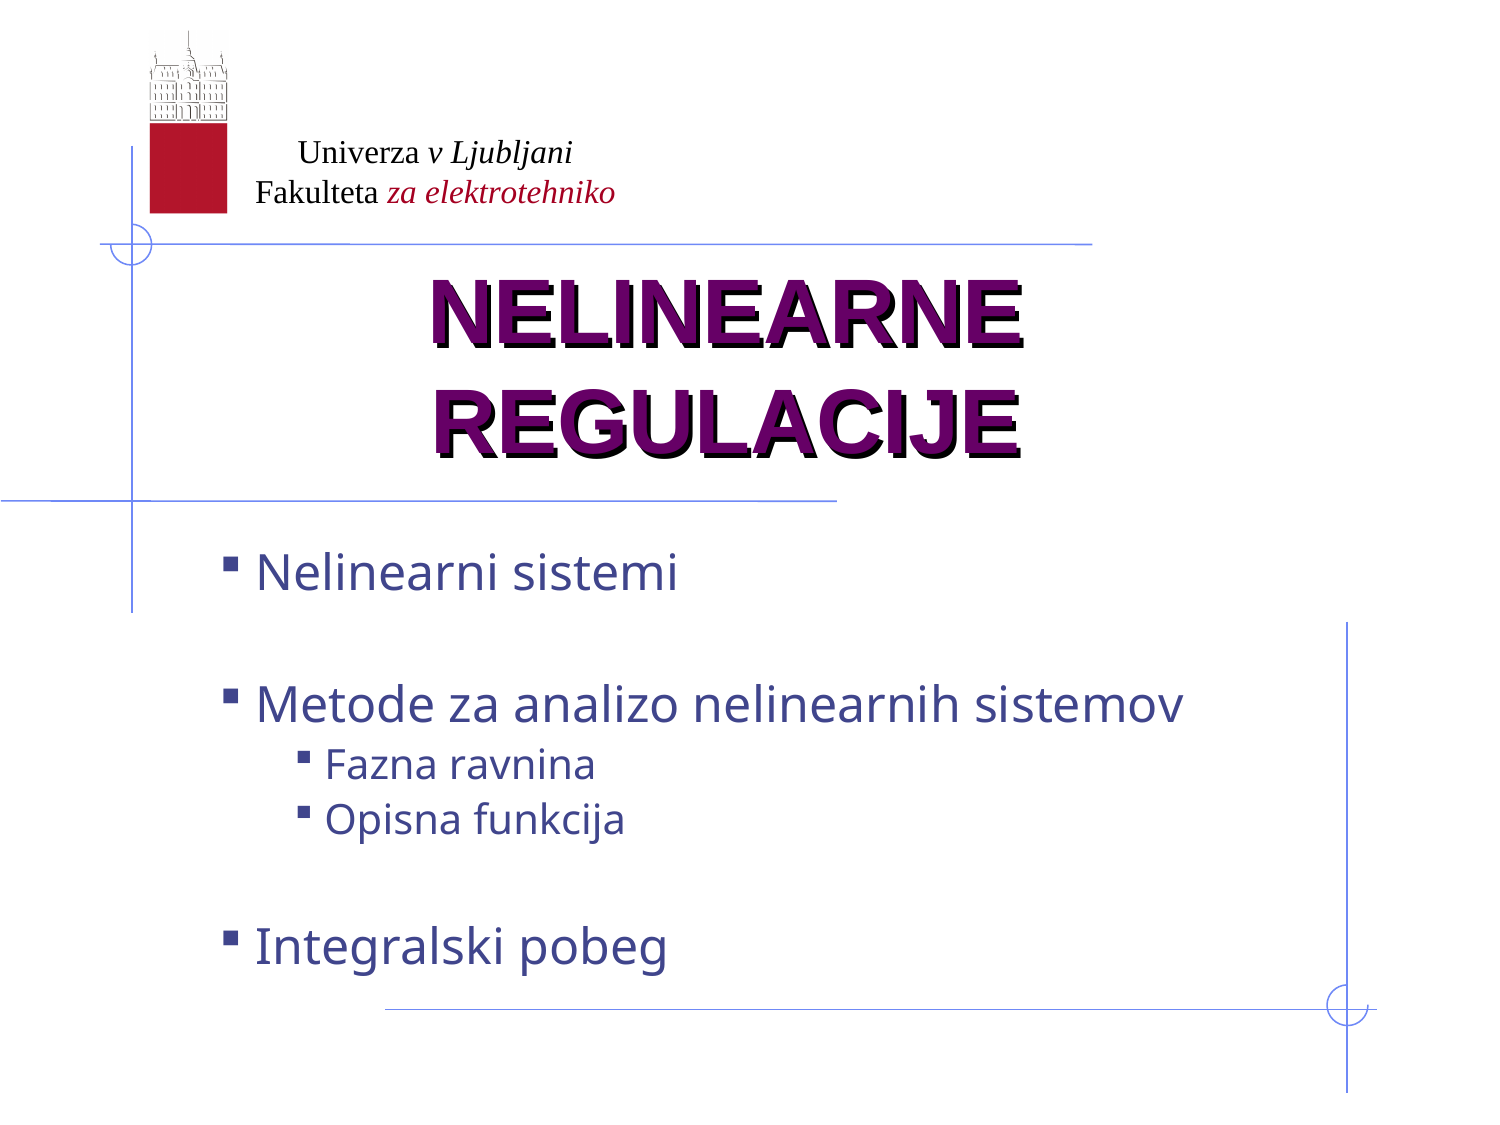

Univerza v Ljubljani
Fakulteta za elektrotehniko
# NELINEARNE REGULACIJE
 Nelinearni sistemi
 Metode za analizo nelinearnih sistemov
 Fazna ravnina
 Opisna funkcija
 Integralski pobeg